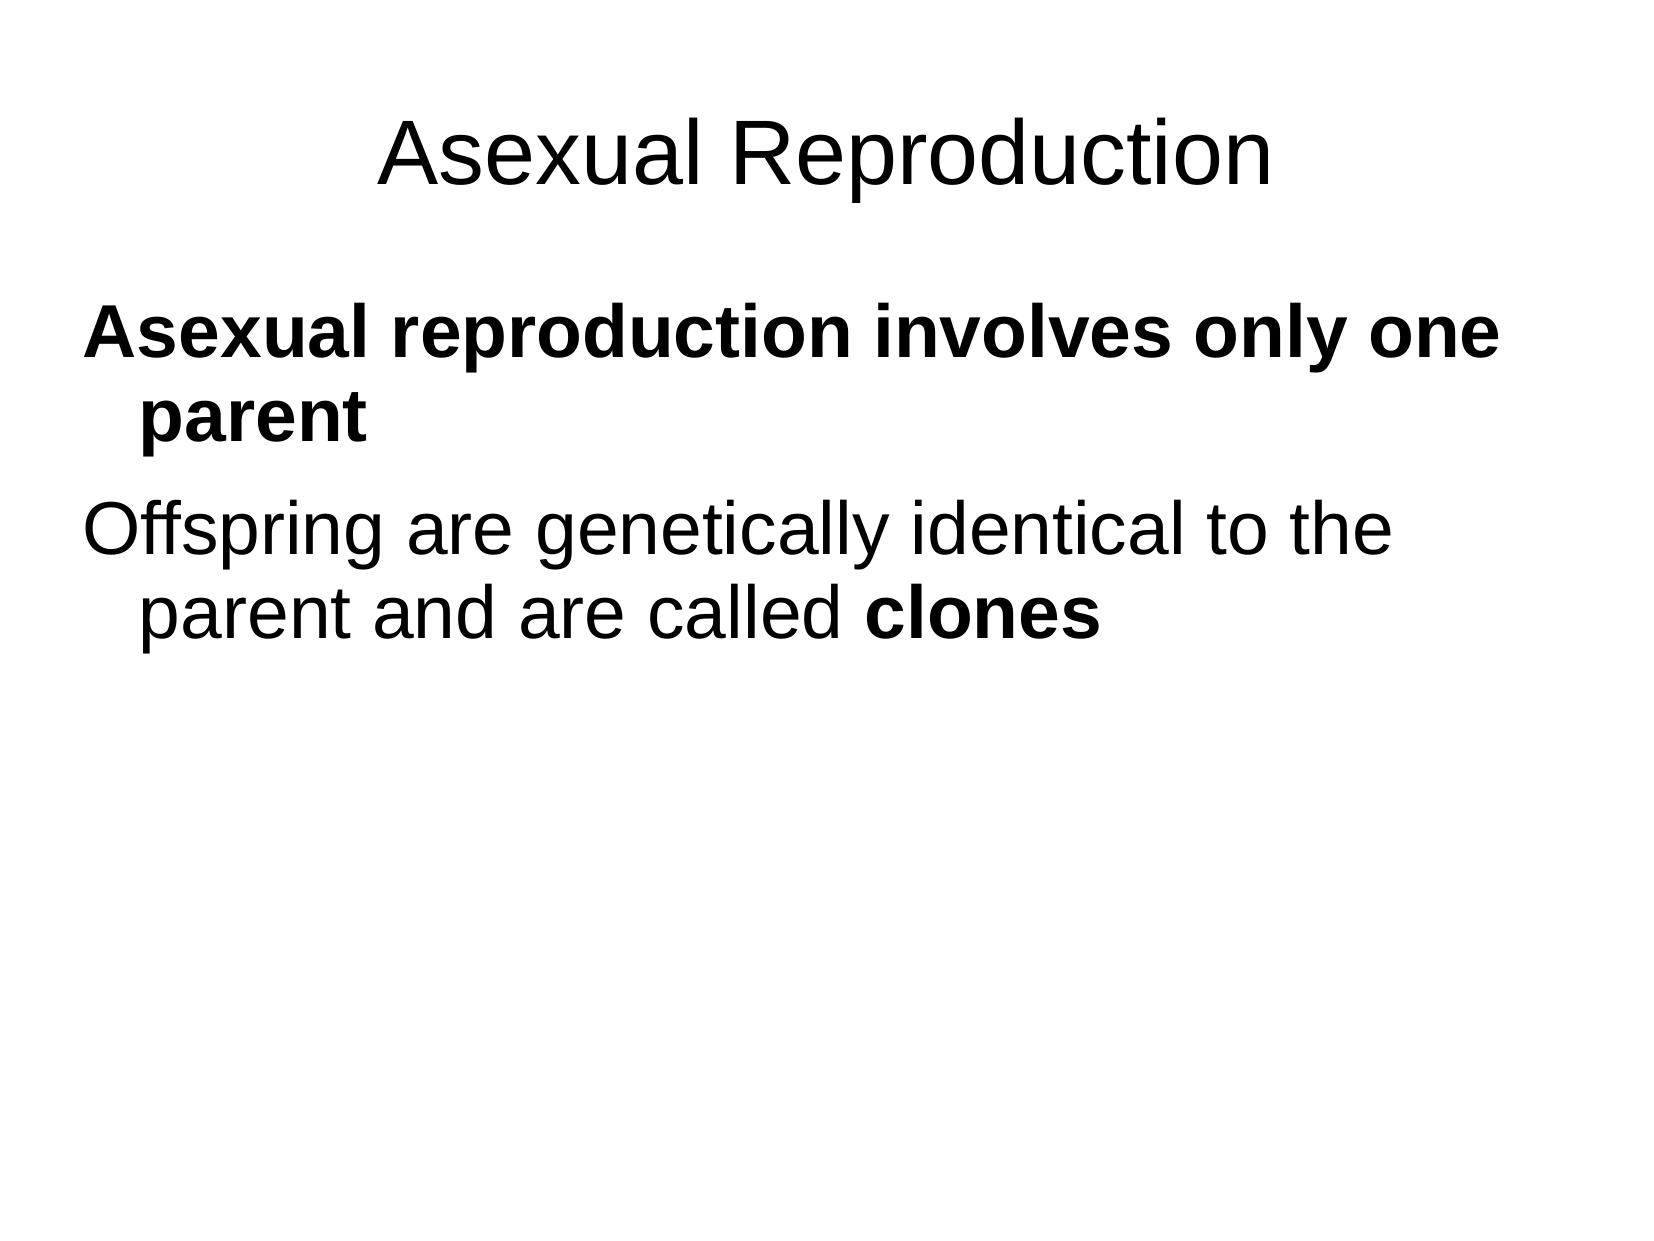

# Asexual Reproduction
Asexual reproduction involves only one parent
Offspring are genetically identical to the parent and are called clones